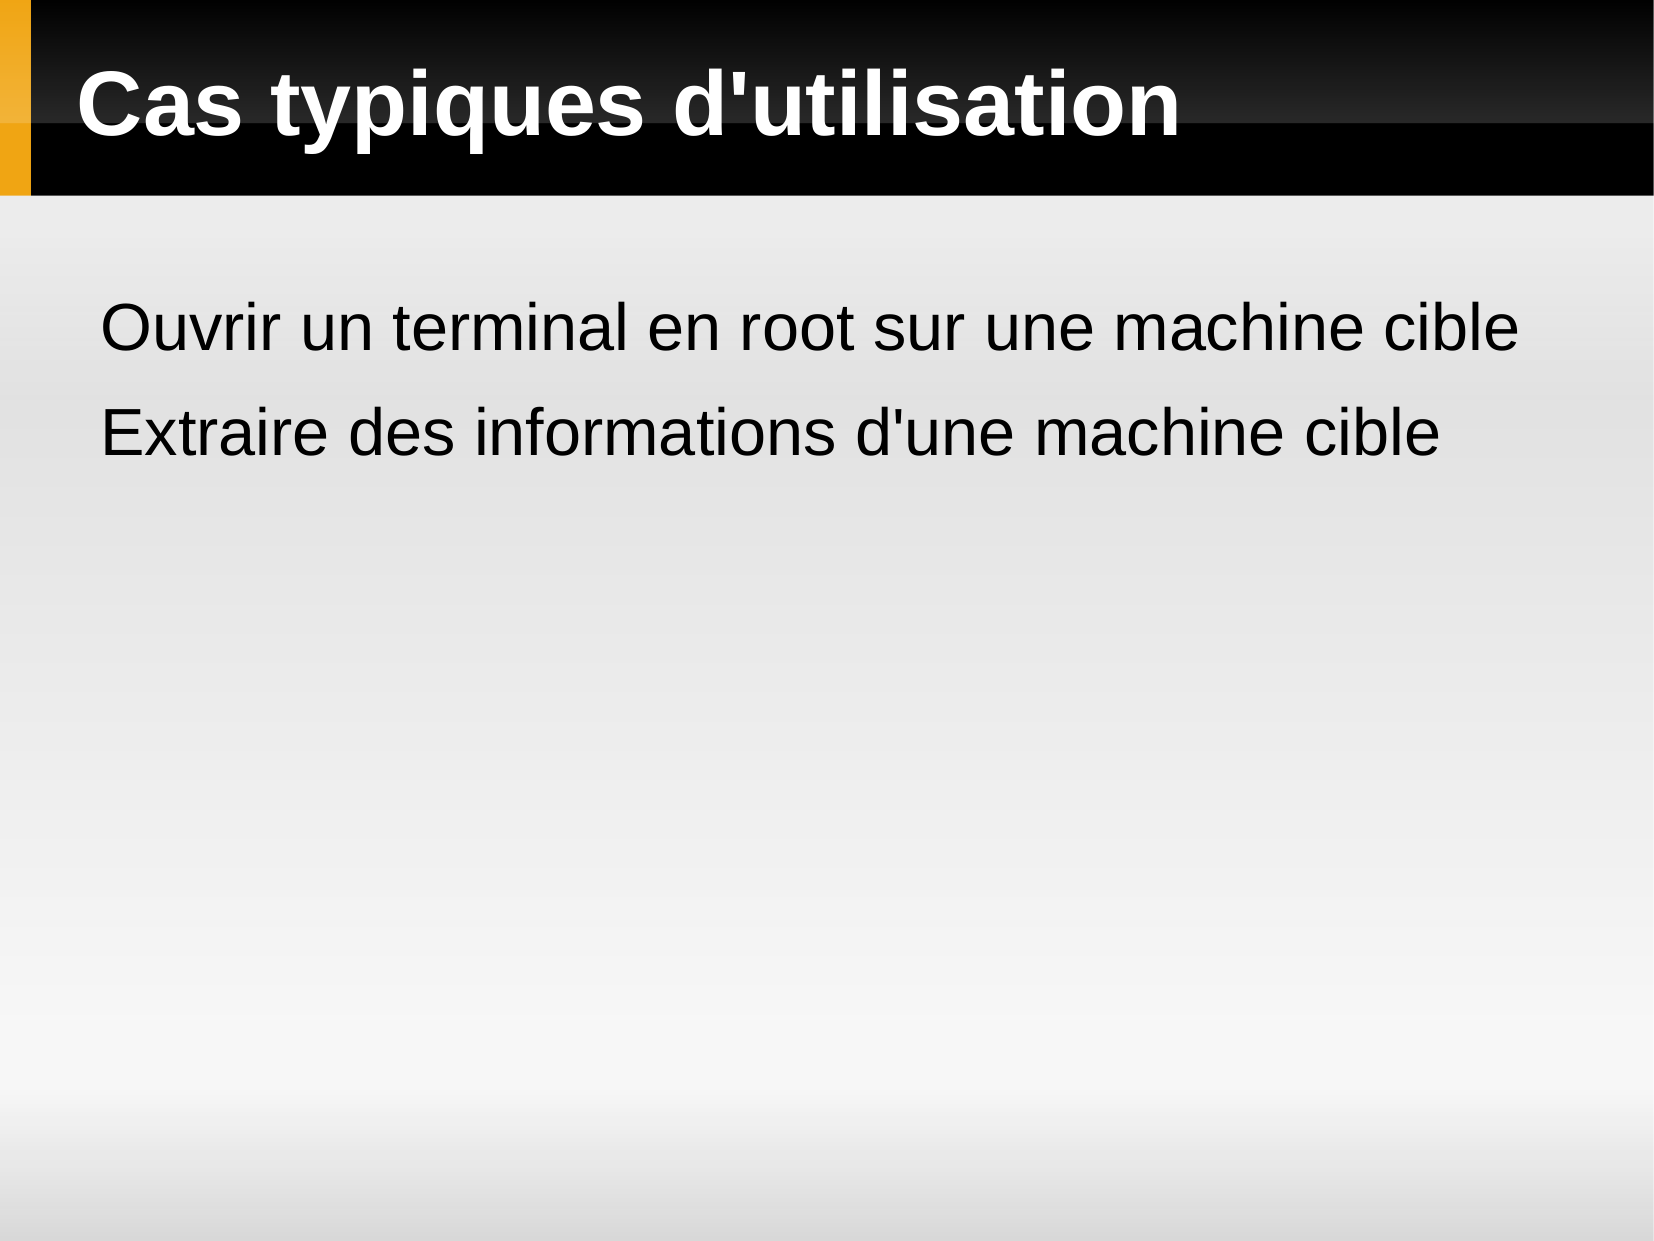

# Cas typiques d'utilisation
Ouvrir un terminal en root sur une machine cible
Extraire des informations d'une machine cible